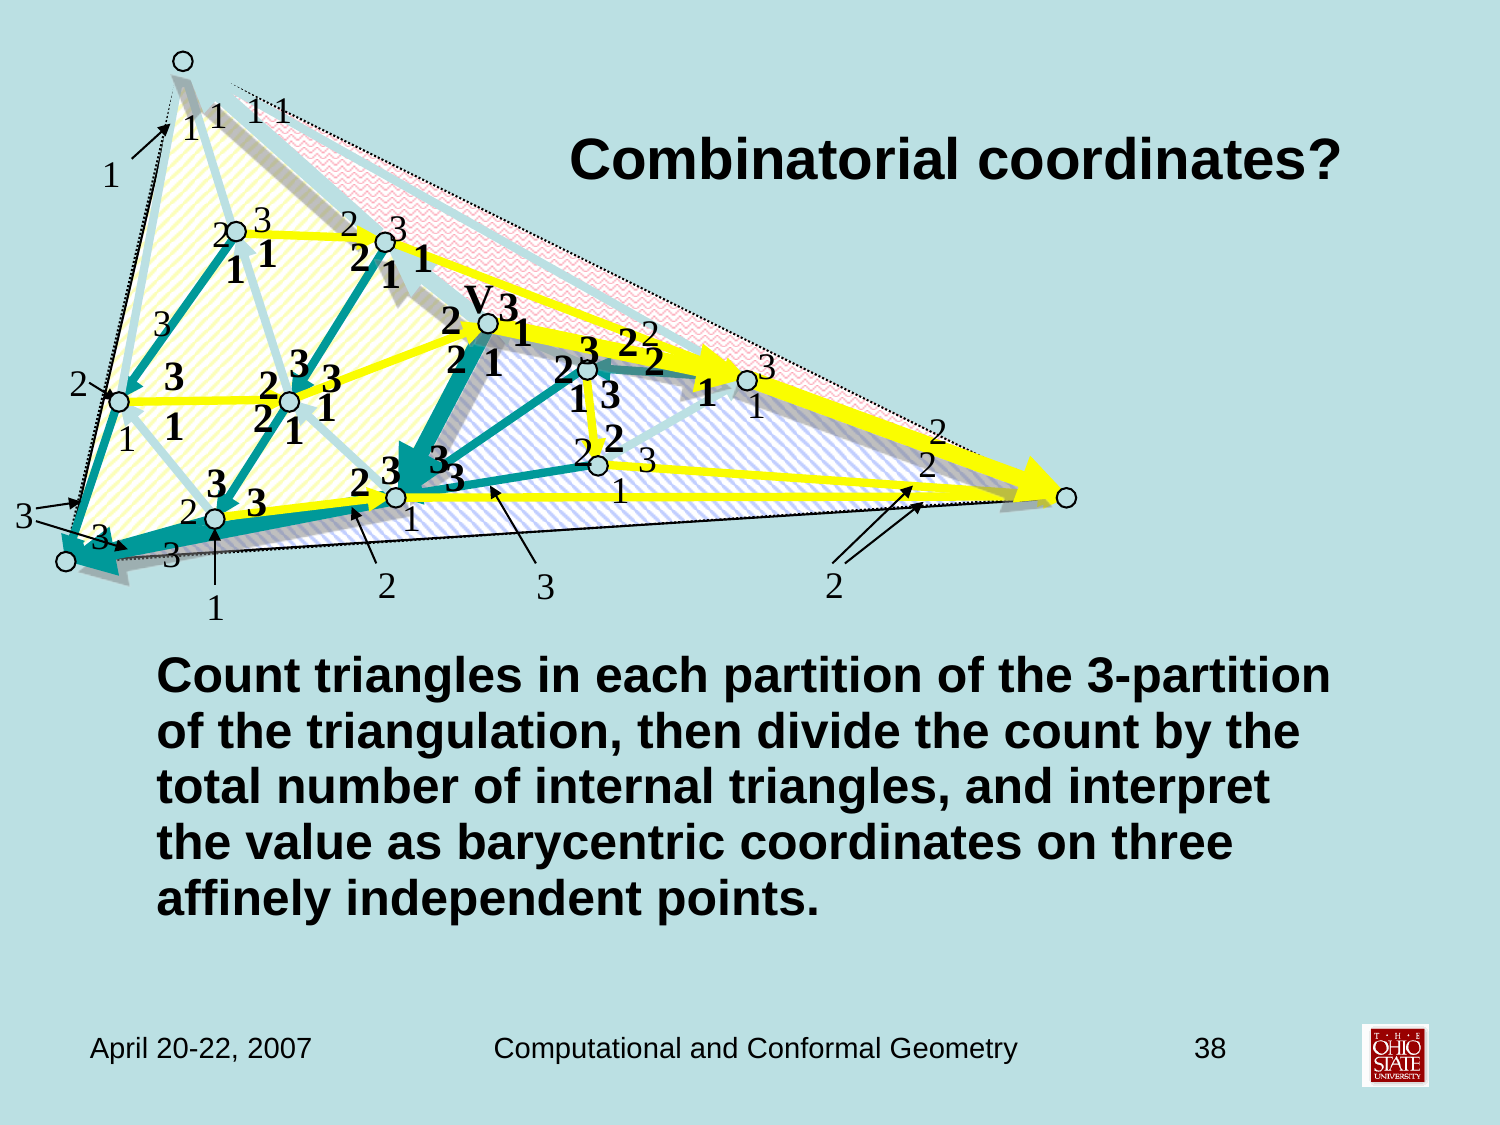

1
1
1
1
1
1
1
1
1
1
1
1
1
1
1
1
1
1
1
1
1
3
3
3
3
3
3
3
3
3
3
3
3
3
3
3
3
3
3
3
3
2
2
2
2
2
2
2
2
2
2
2
2
2
2
2
2
2
2
2
V
2
Combinatorial coordinates?
Count triangles in each partition of the 3-partition of the triangulation, then divide the count by the total number of internal triangles, and interpret the value as barycentric coordinates on three affinely independent points.
April 20-22, 2007
Computational and Conformal Geometry
38